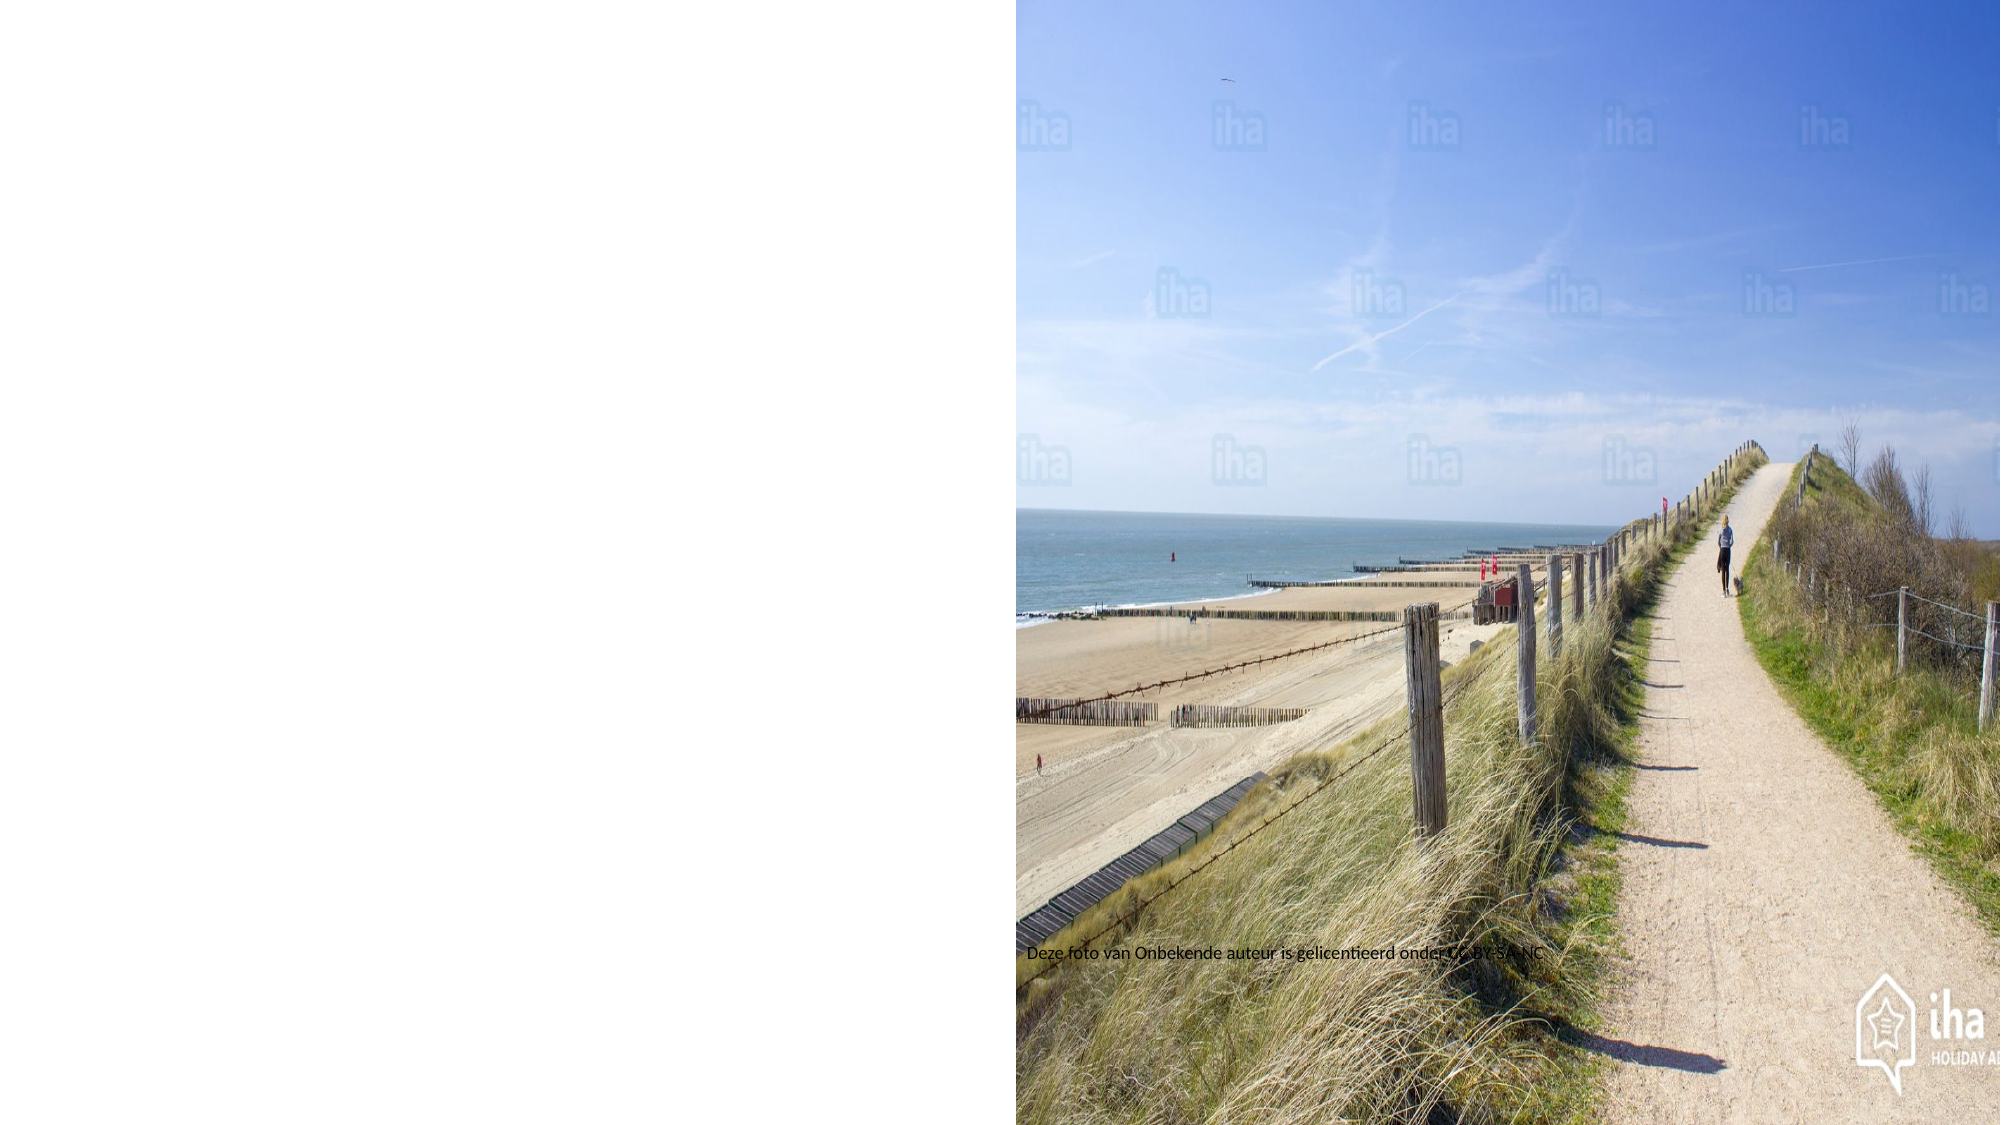

# Self-Awareness
The ability to recognize and understand your own emotions: that is being aware of the effect of your own actions, moods, and emotions of others.
Self-aware individuals:
• Recognize relationships between the things they feel and the behavior it triggers
• Are capable of recognizing their own strengths and limitations
• Are open to new information and experiences
• Learn from their interaction with others
https://www.youtube.com/watch?v=DcJVqj0Tjb4
Deze foto van Onbekende auteur is gelicentieerd onder CC BY-SA-NC